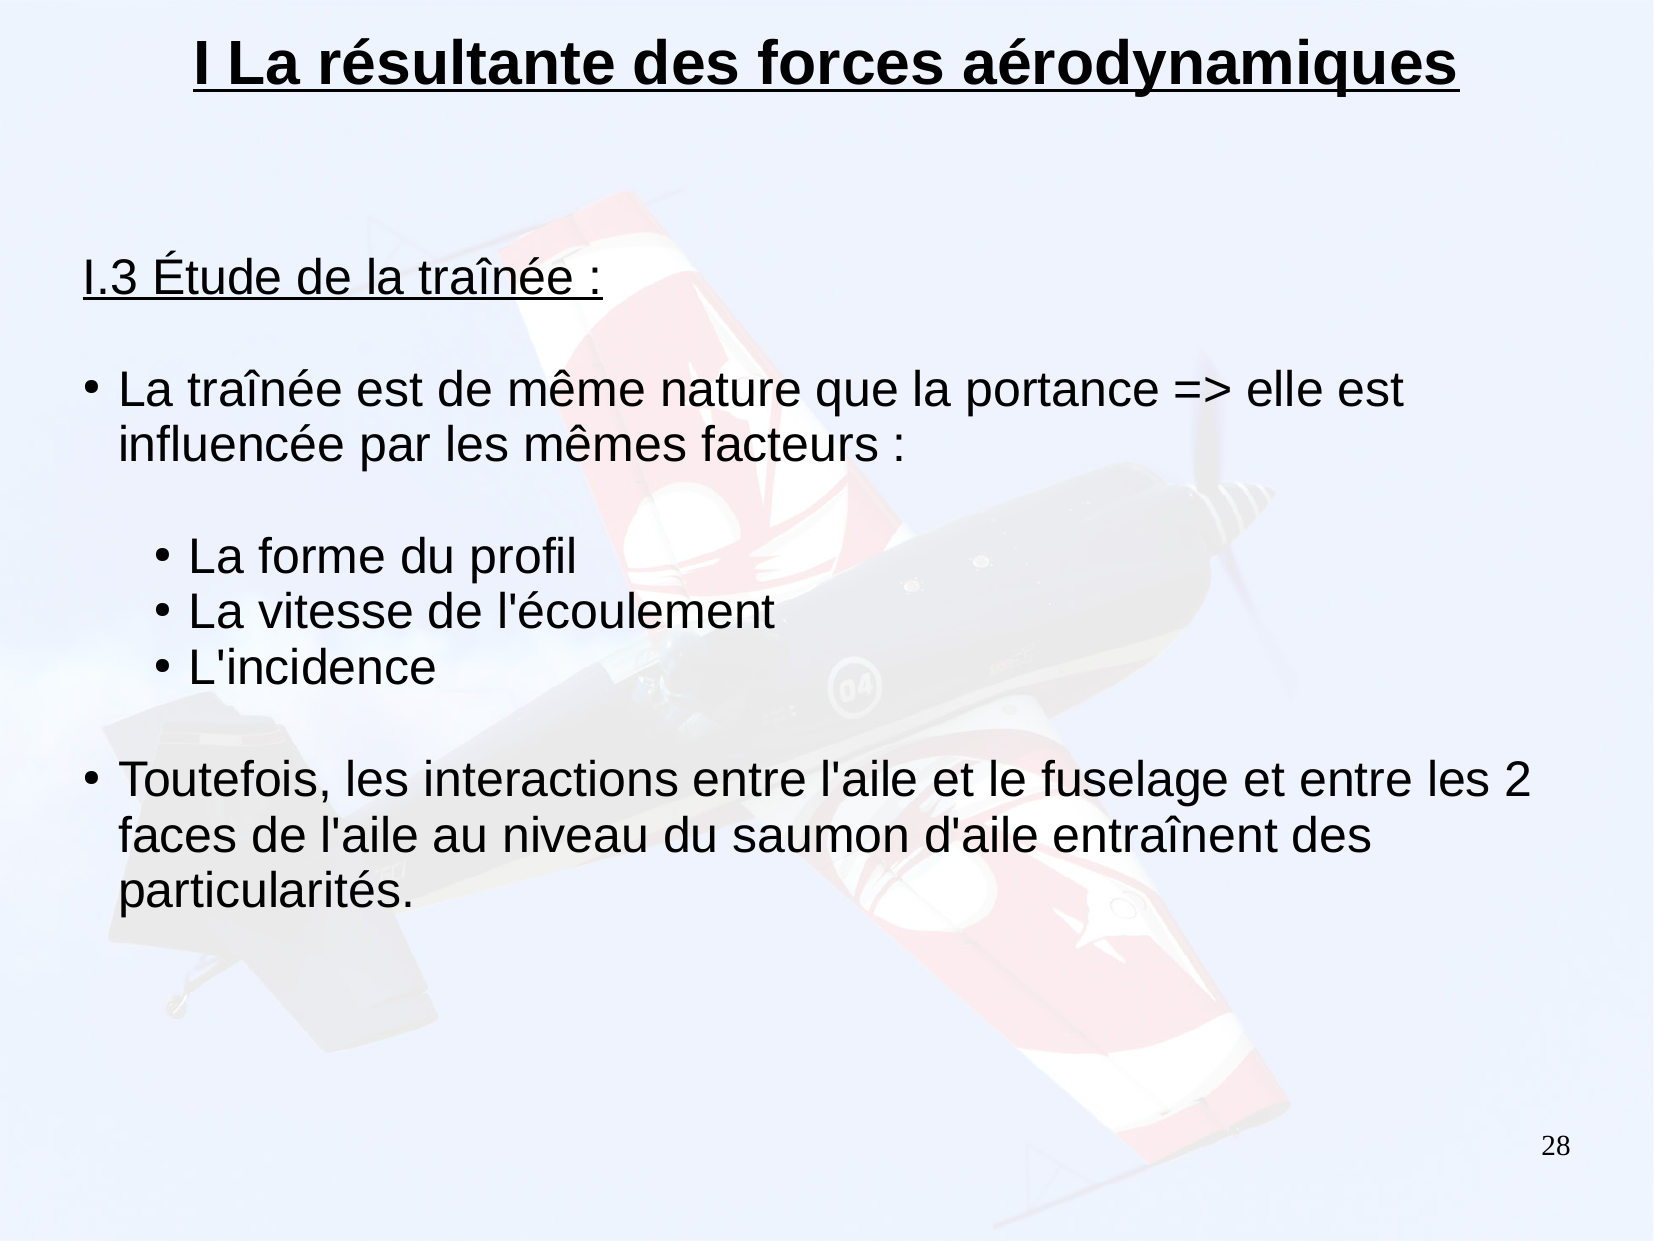

# I La résultante des forces aérodynamiques
I.3 Étude de la traînée :
La traînée est de même nature que la portance => elle est influencée par les mêmes facteurs :
La forme du profil
La vitesse de l'écoulement
L'incidence
Toutefois, les interactions entre l'aile et le fuselage et entre les 2 faces de l'aile au niveau du saumon d'aile entraînent des particularités.
28